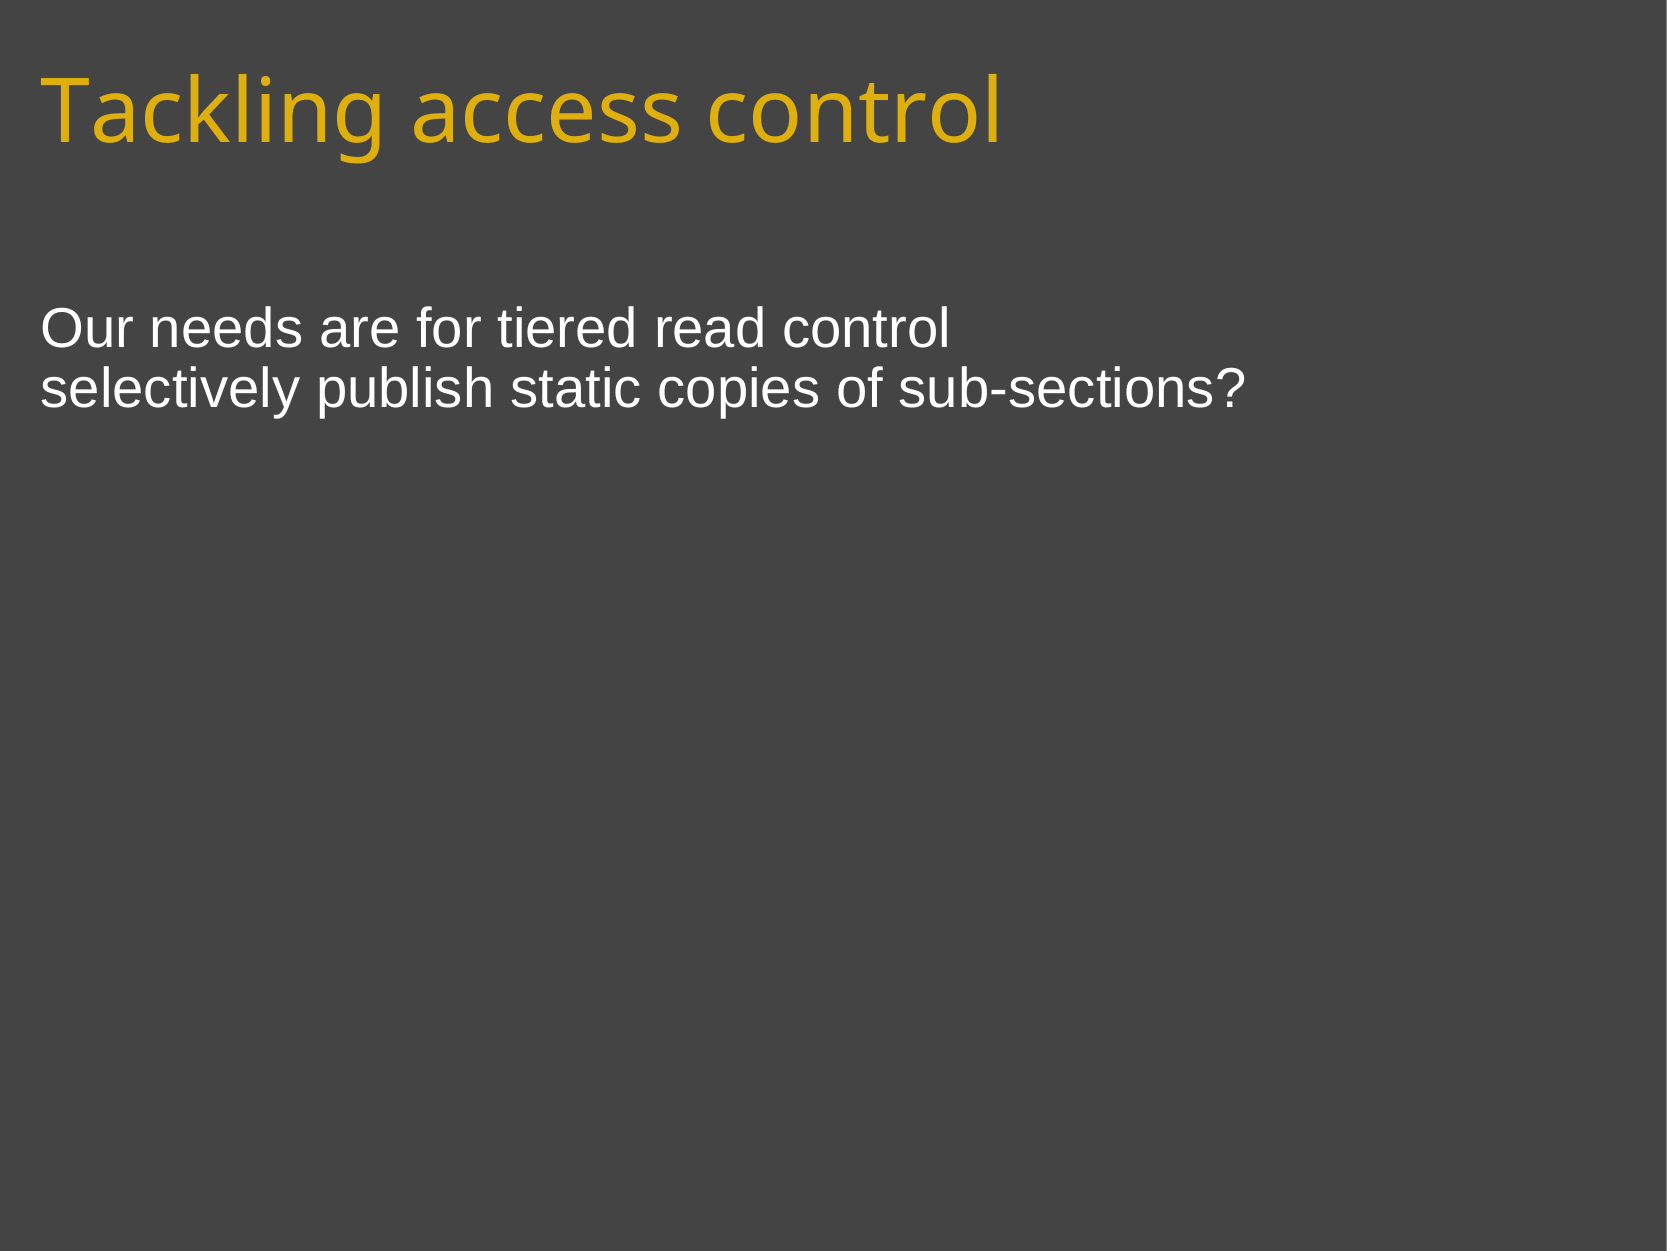

# Tackling access control
Our needs are for tiered read control
selectively publish static copies of sub-sections?